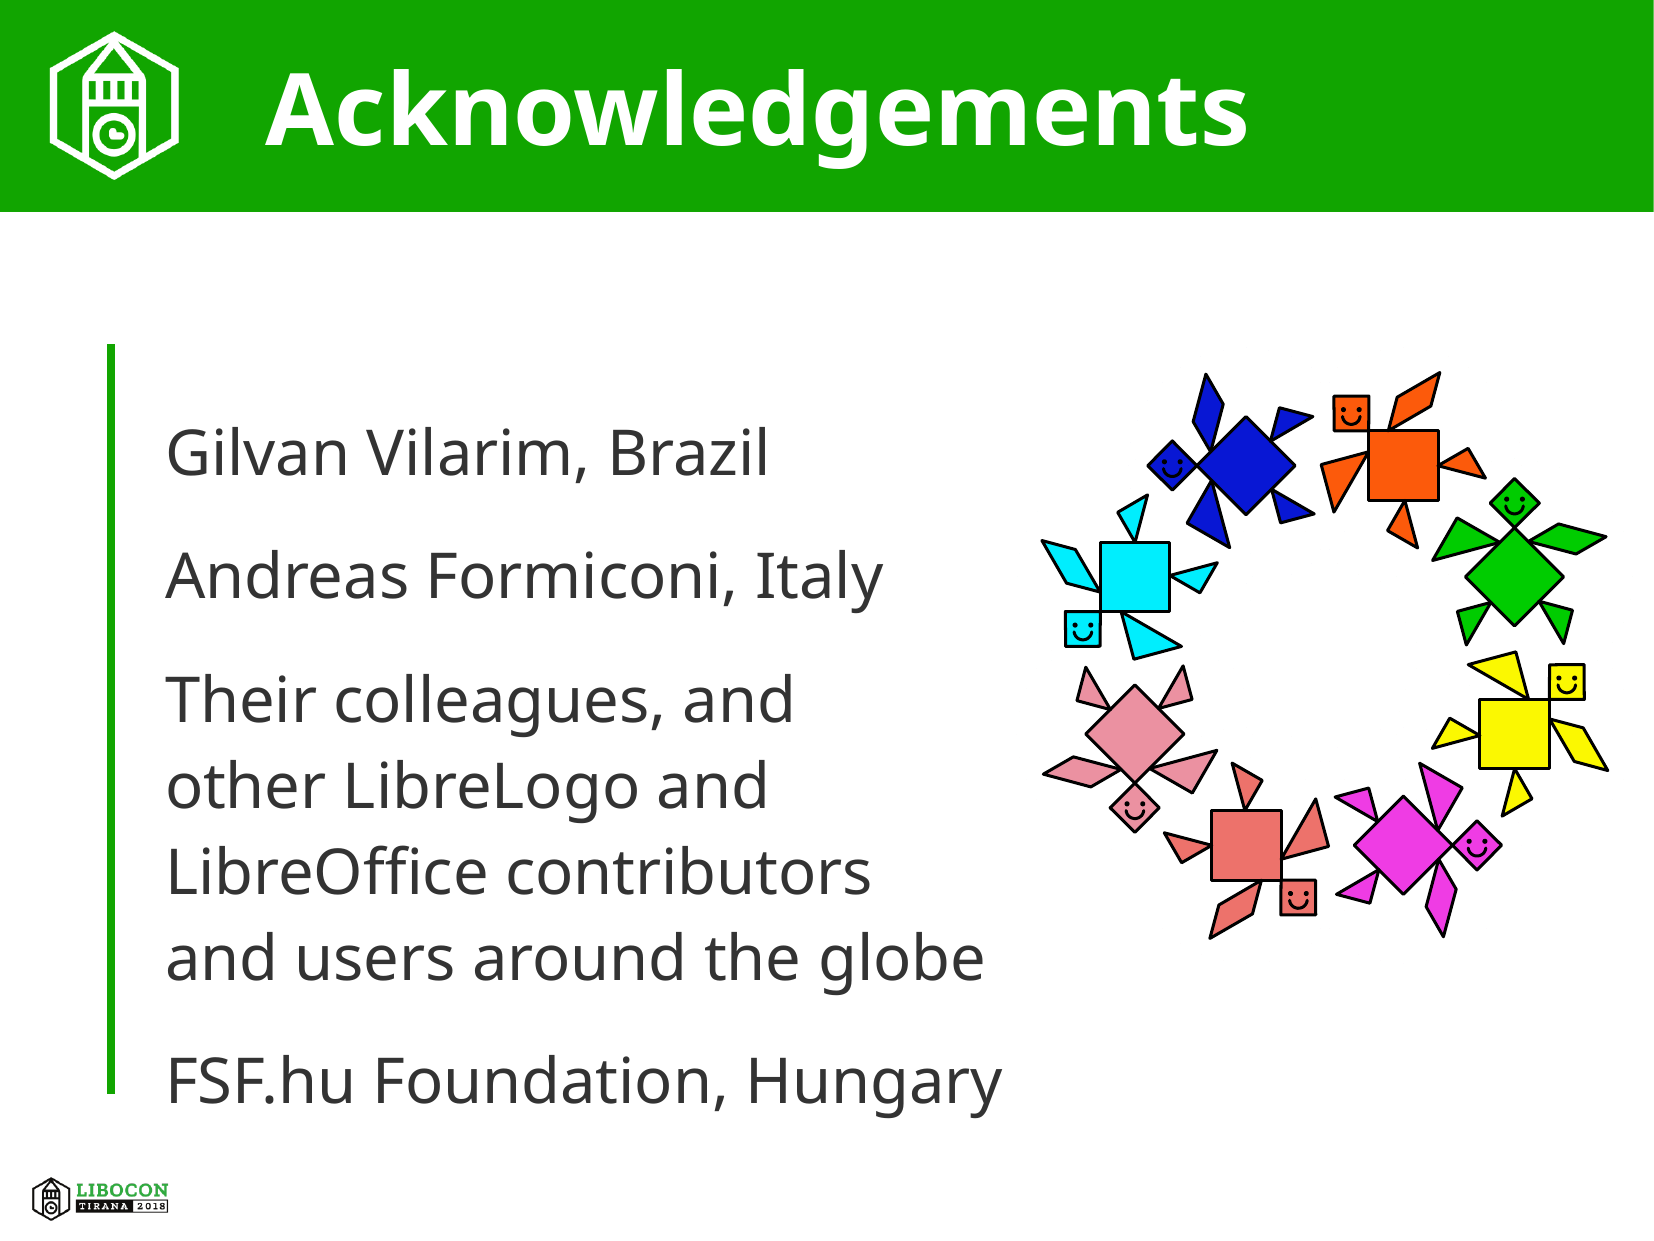

# Acknowledgements
Gilvan Vilarim, Brazil
Andreas Formiconi, Italy
Their colleagues, and
other LibreLogo and
LibreOffice contributors
and users around the globe
FSF.hu Foundation, Hungary